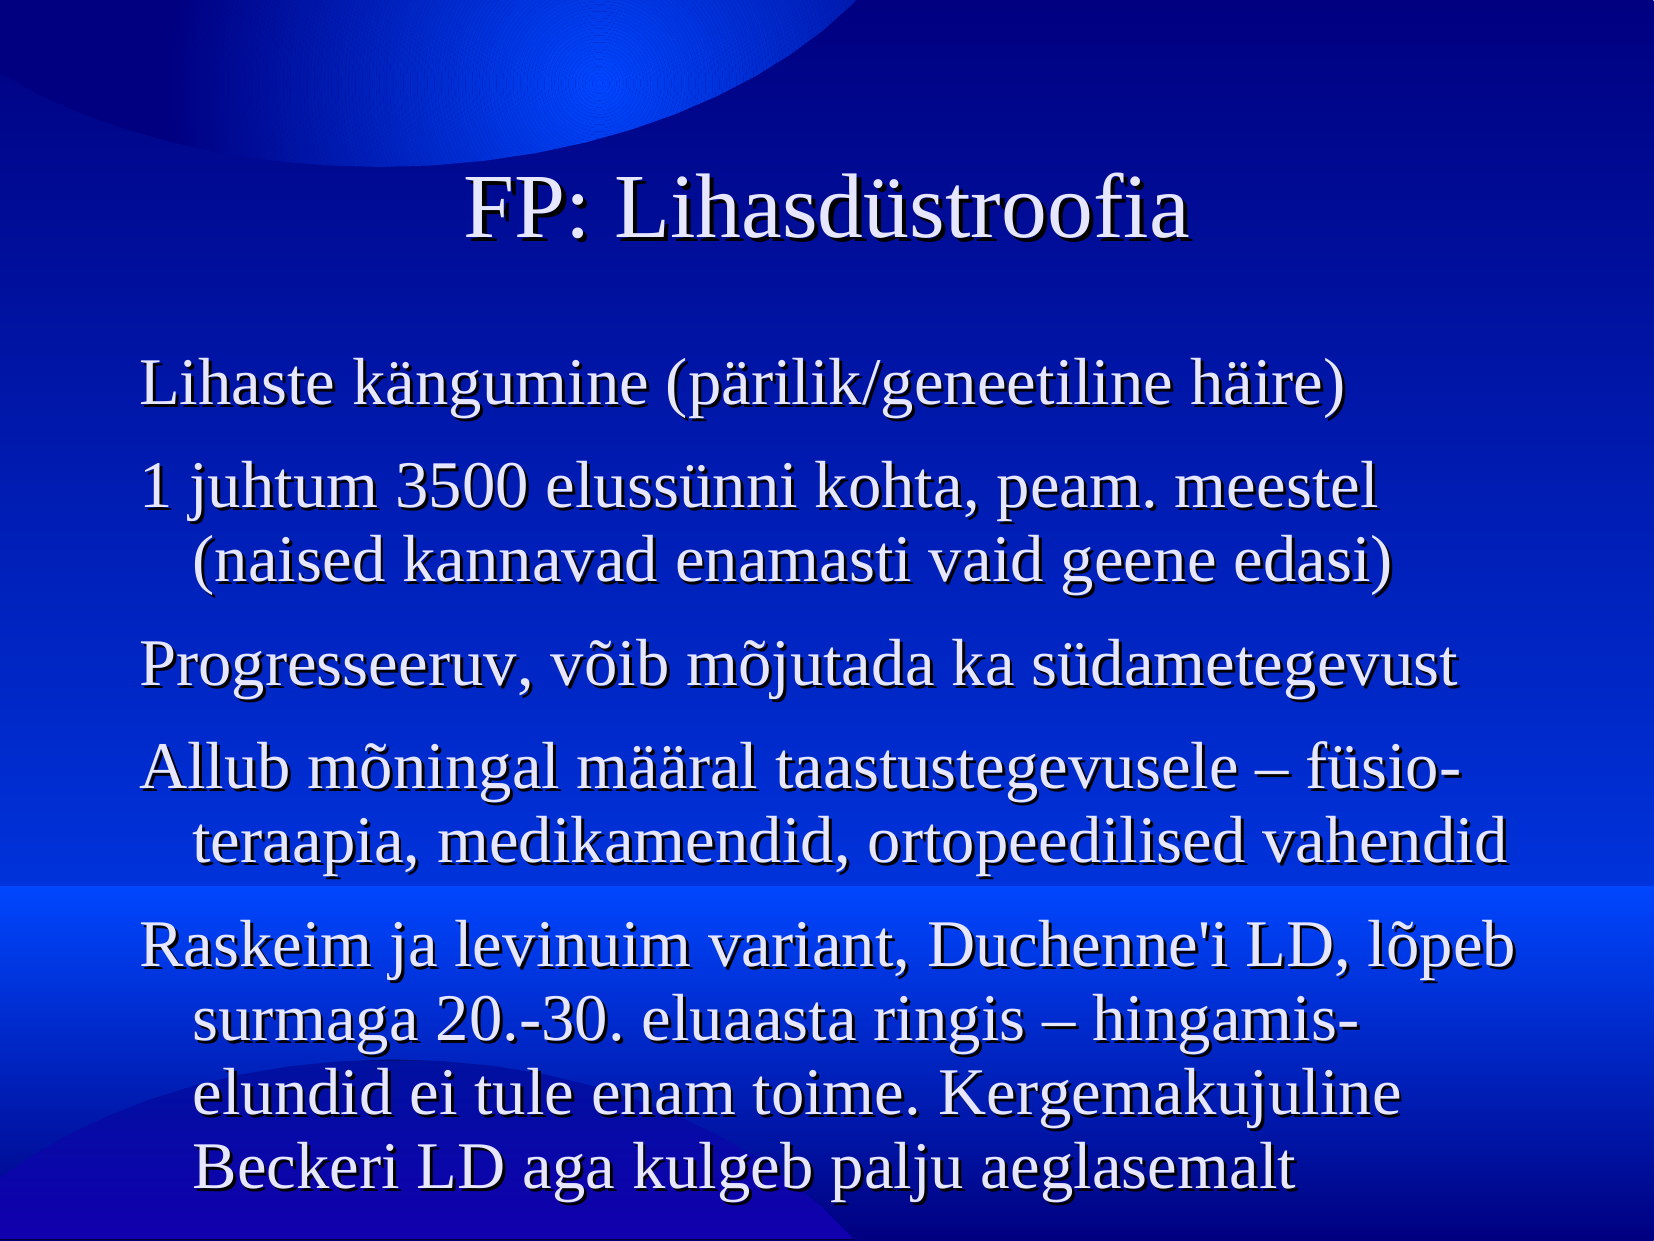

# FP: Lihasdüstroofia
Lihaste kängumine (pärilik/geneetiline häire)
1 juhtum 3500 elussünni kohta, peam. meestel (naised kannavad enamasti vaid geene edasi)
Progresseeruv, võib mõjutada ka südametegevust
Allub mõningal määral taastustegevusele – füsio-teraapia, medikamendid, ortopeedilised vahendid
Raskeim ja levinuim variant, Duchenne'i LD, lõpeb surmaga 20.-30. eluaasta ringis – hingamis-elundid ei tule enam toime. Kergemakujuline Beckeri LD aga kulgeb palju aeglasemalt